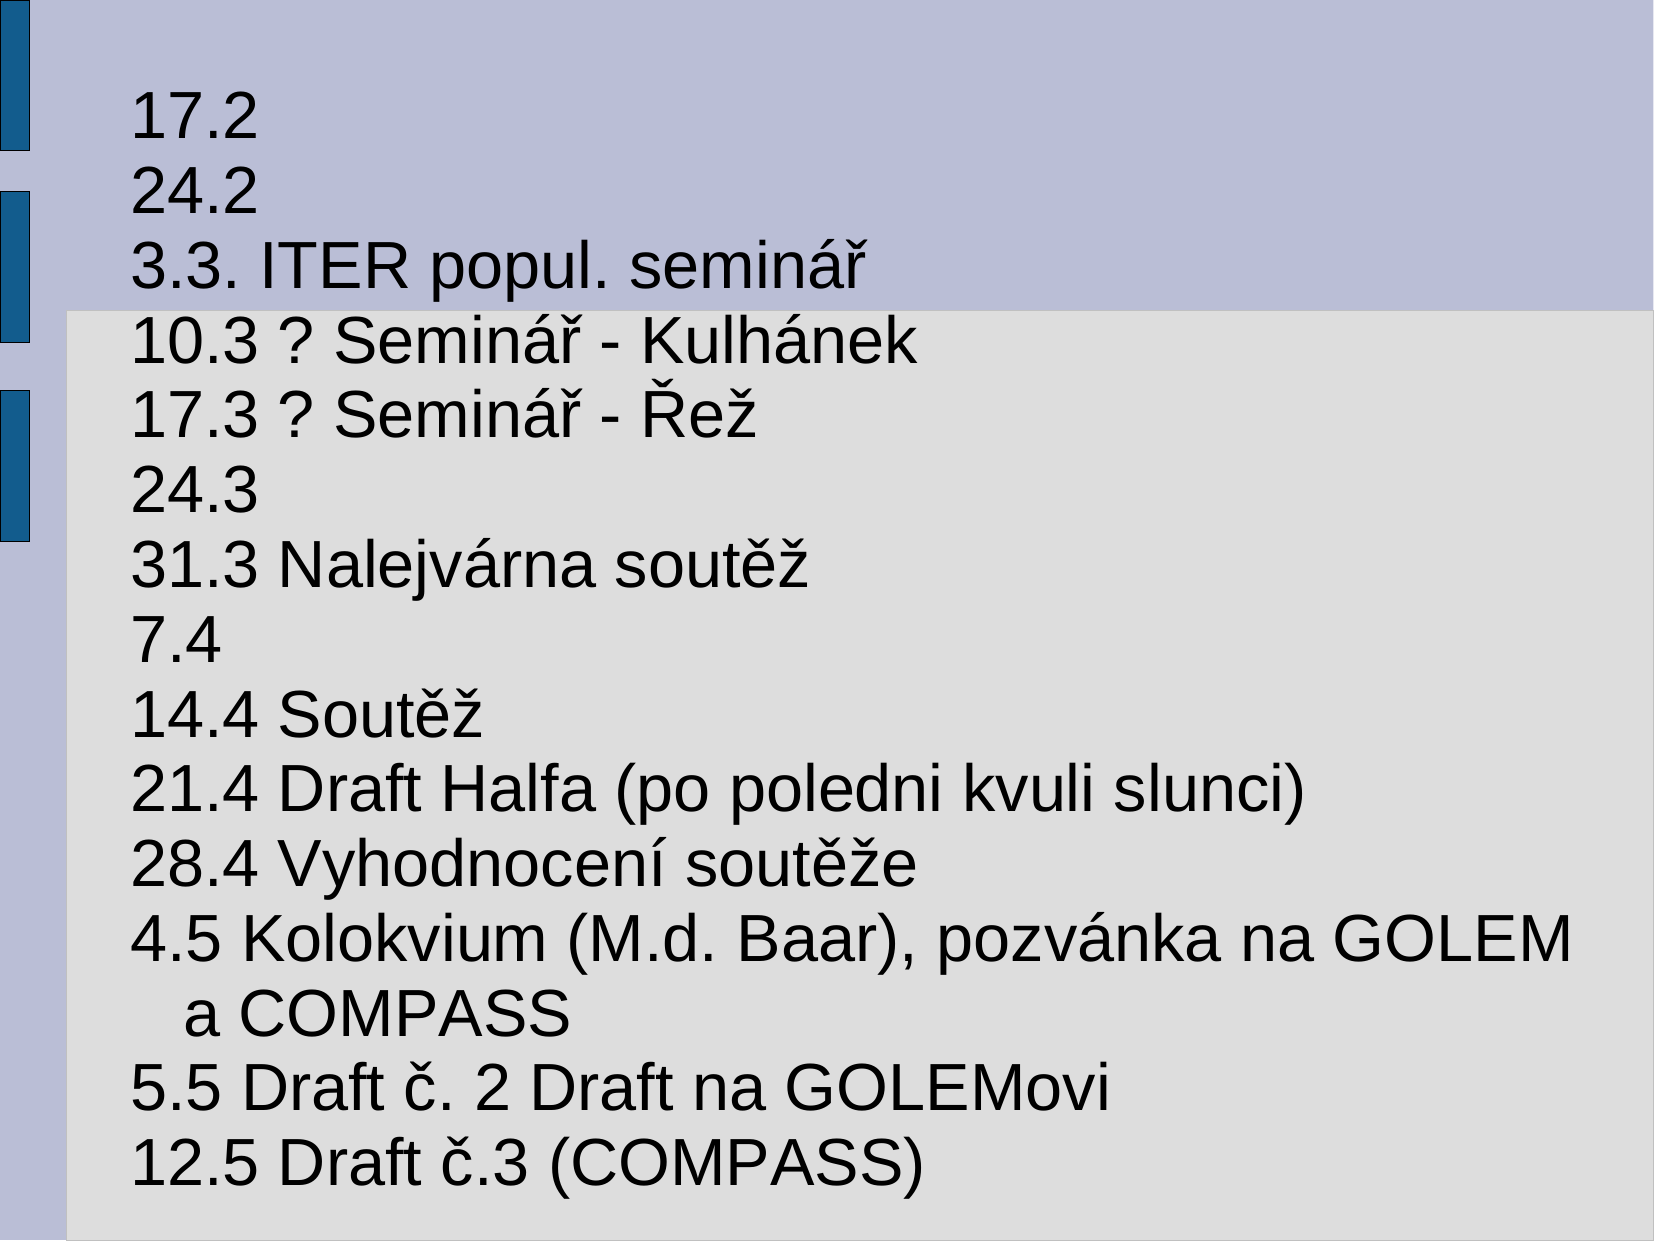

# 17.2
24.2
3.3. ITER popul. seminář
10.3 ? Seminář - Kulhánek
17.3 ? Seminář - Řež
24.3
31.3 Nalejvárna soutěž
7.4
14.4 Soutěž
21.4 Draft Halfa (po poledni kvuli slunci)
28.4 Vyhodnocení soutěže
4.5 Kolokvium (M.d. Baar), pozvánka na GOLEM a COMPASS
5.5 Draft č. 2 Draft na GOLEMovi
12.5 Draft č.3 (COMPASS)